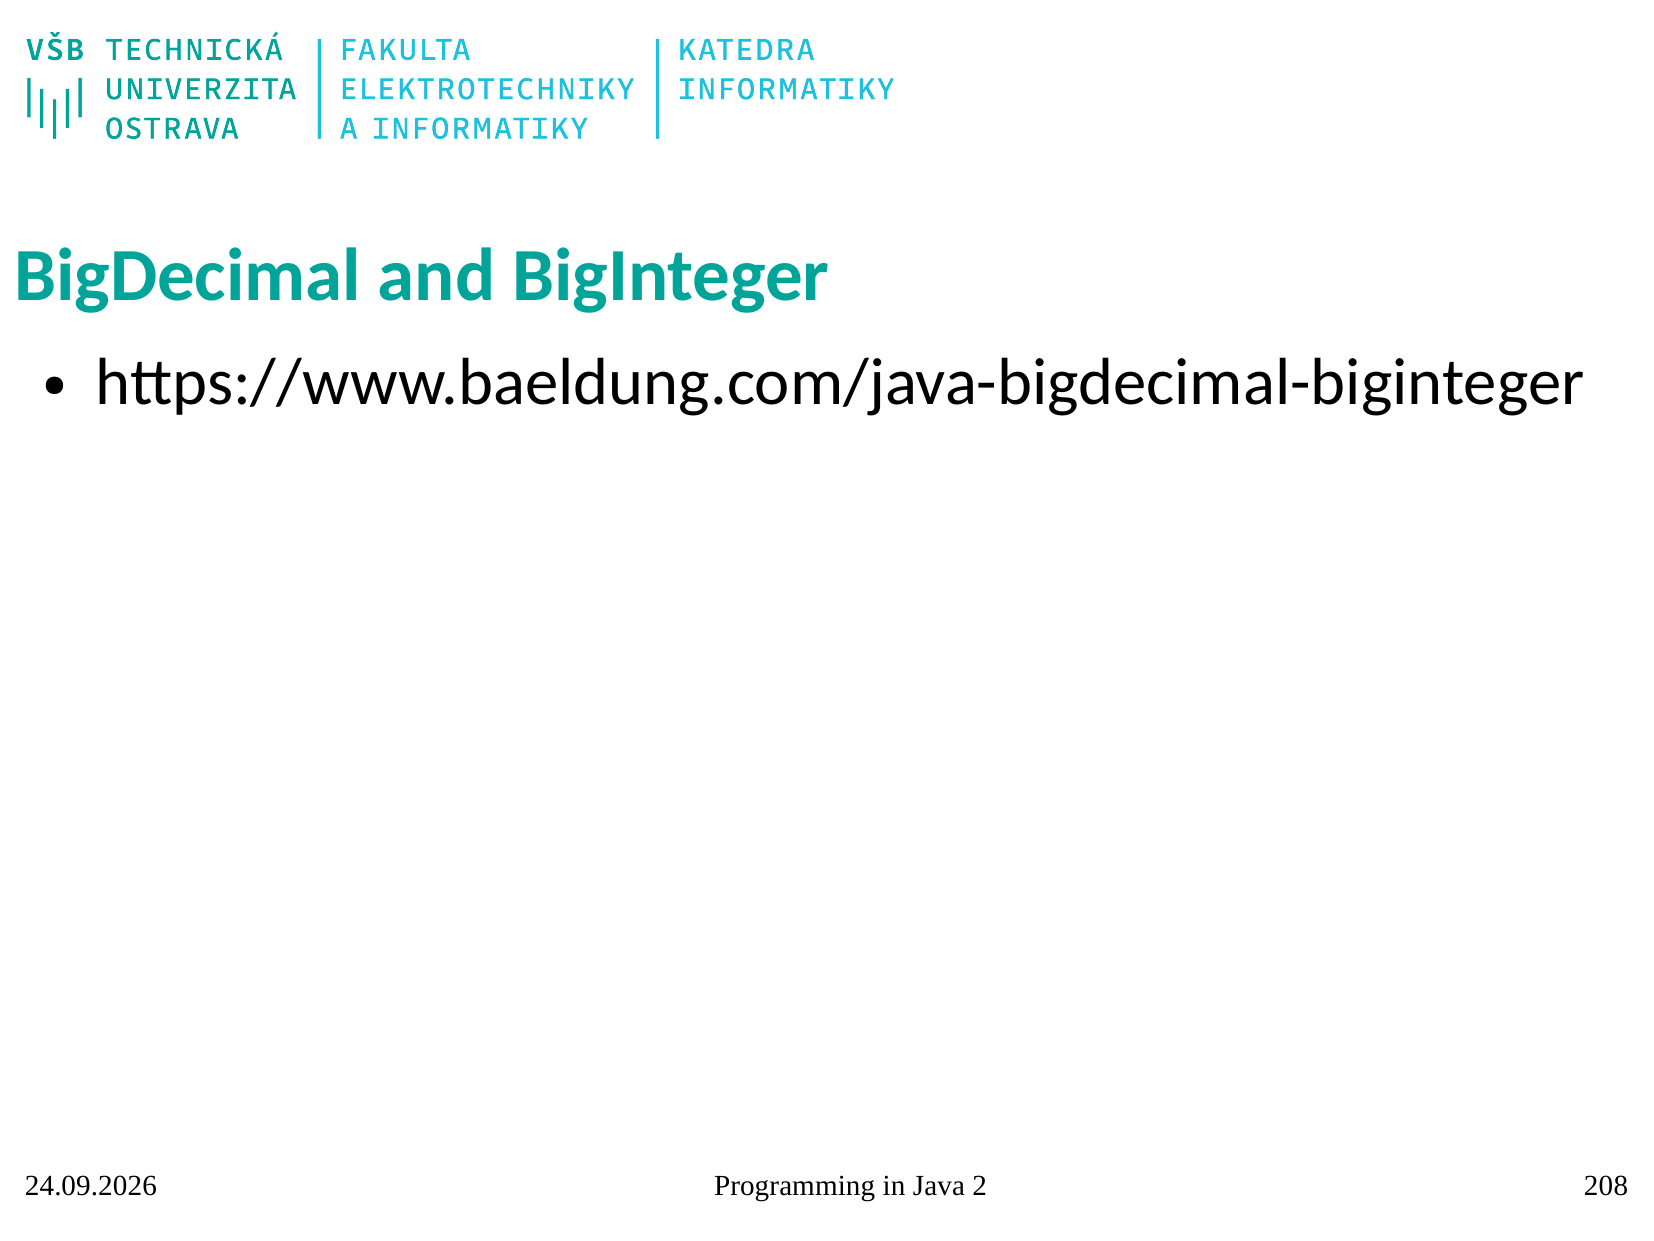

# BigDecimal and BigInteger
https://www.baeldung.com/java-bigdecimal-biginteger
Programming in Java 2
208